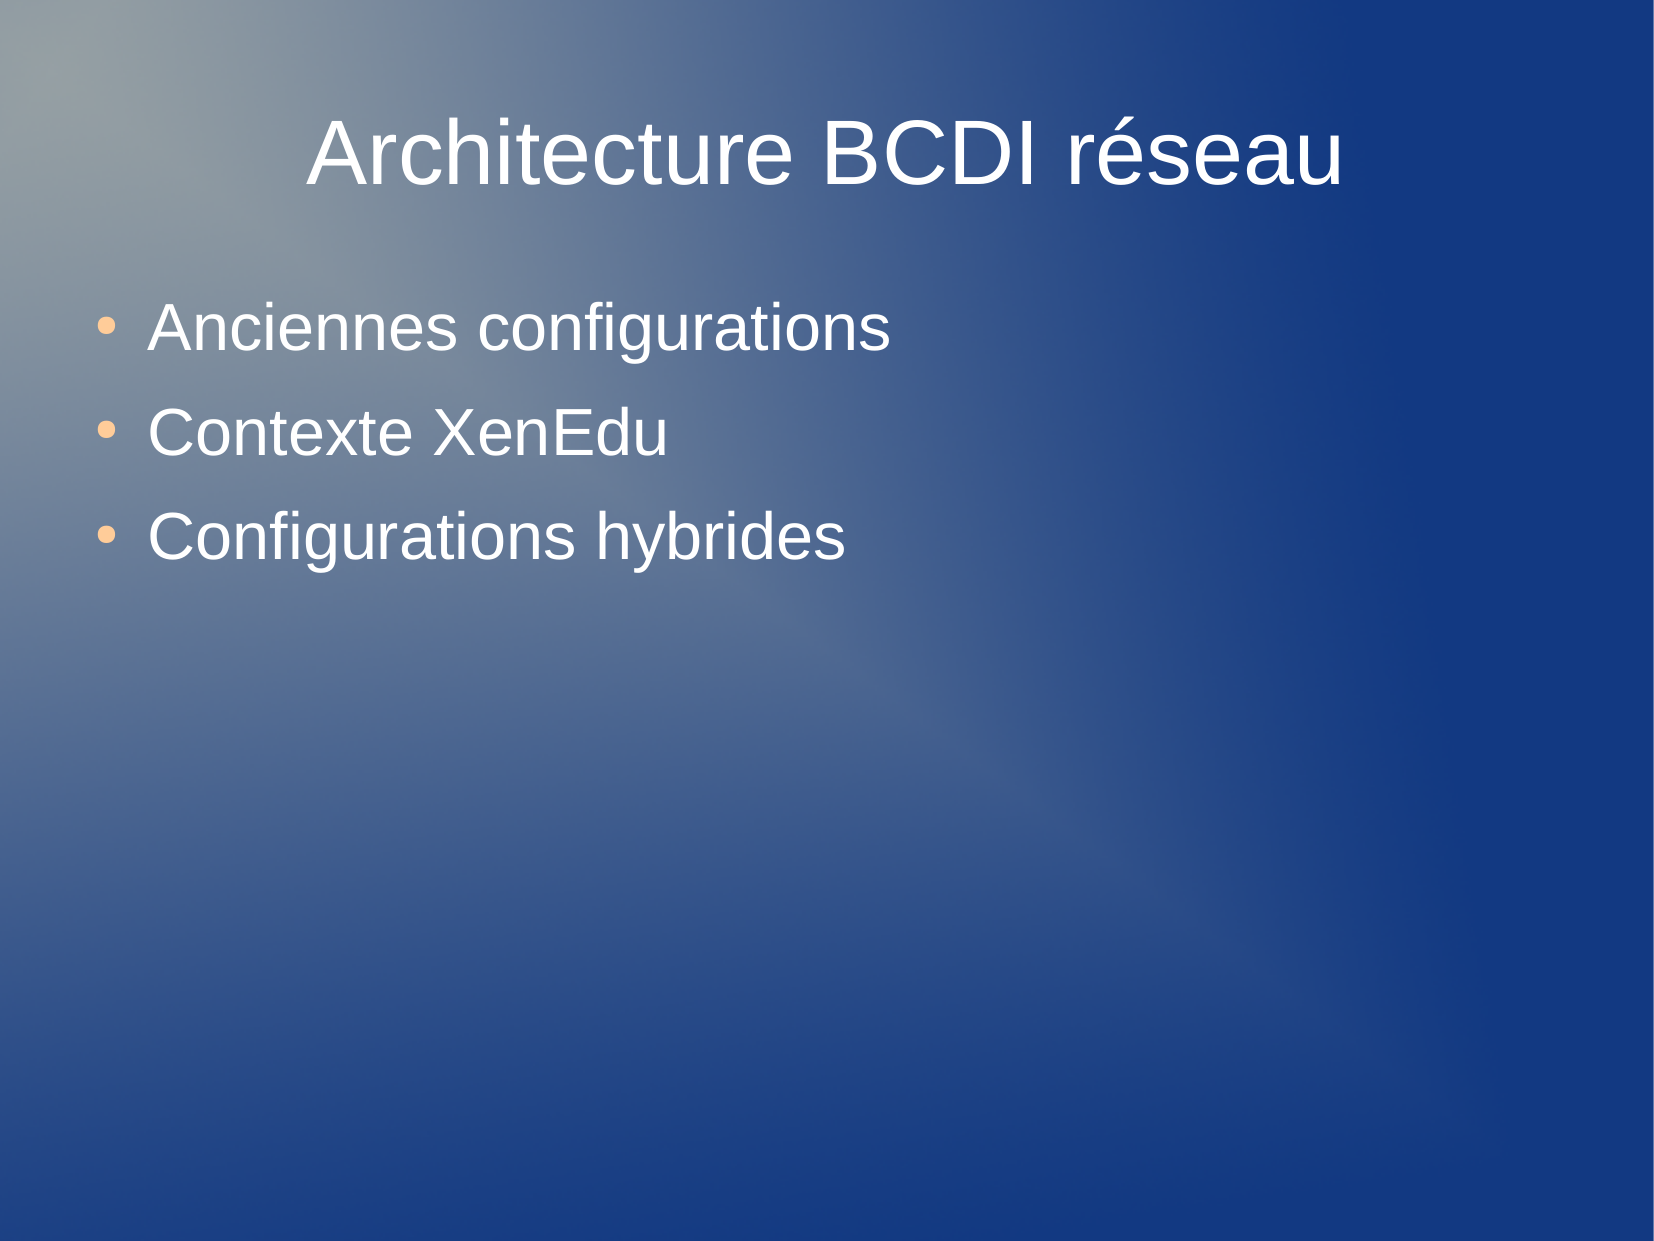

# Architecture BCDI réseau
Anciennes configurations
Contexte XenEdu
Configurations hybrides